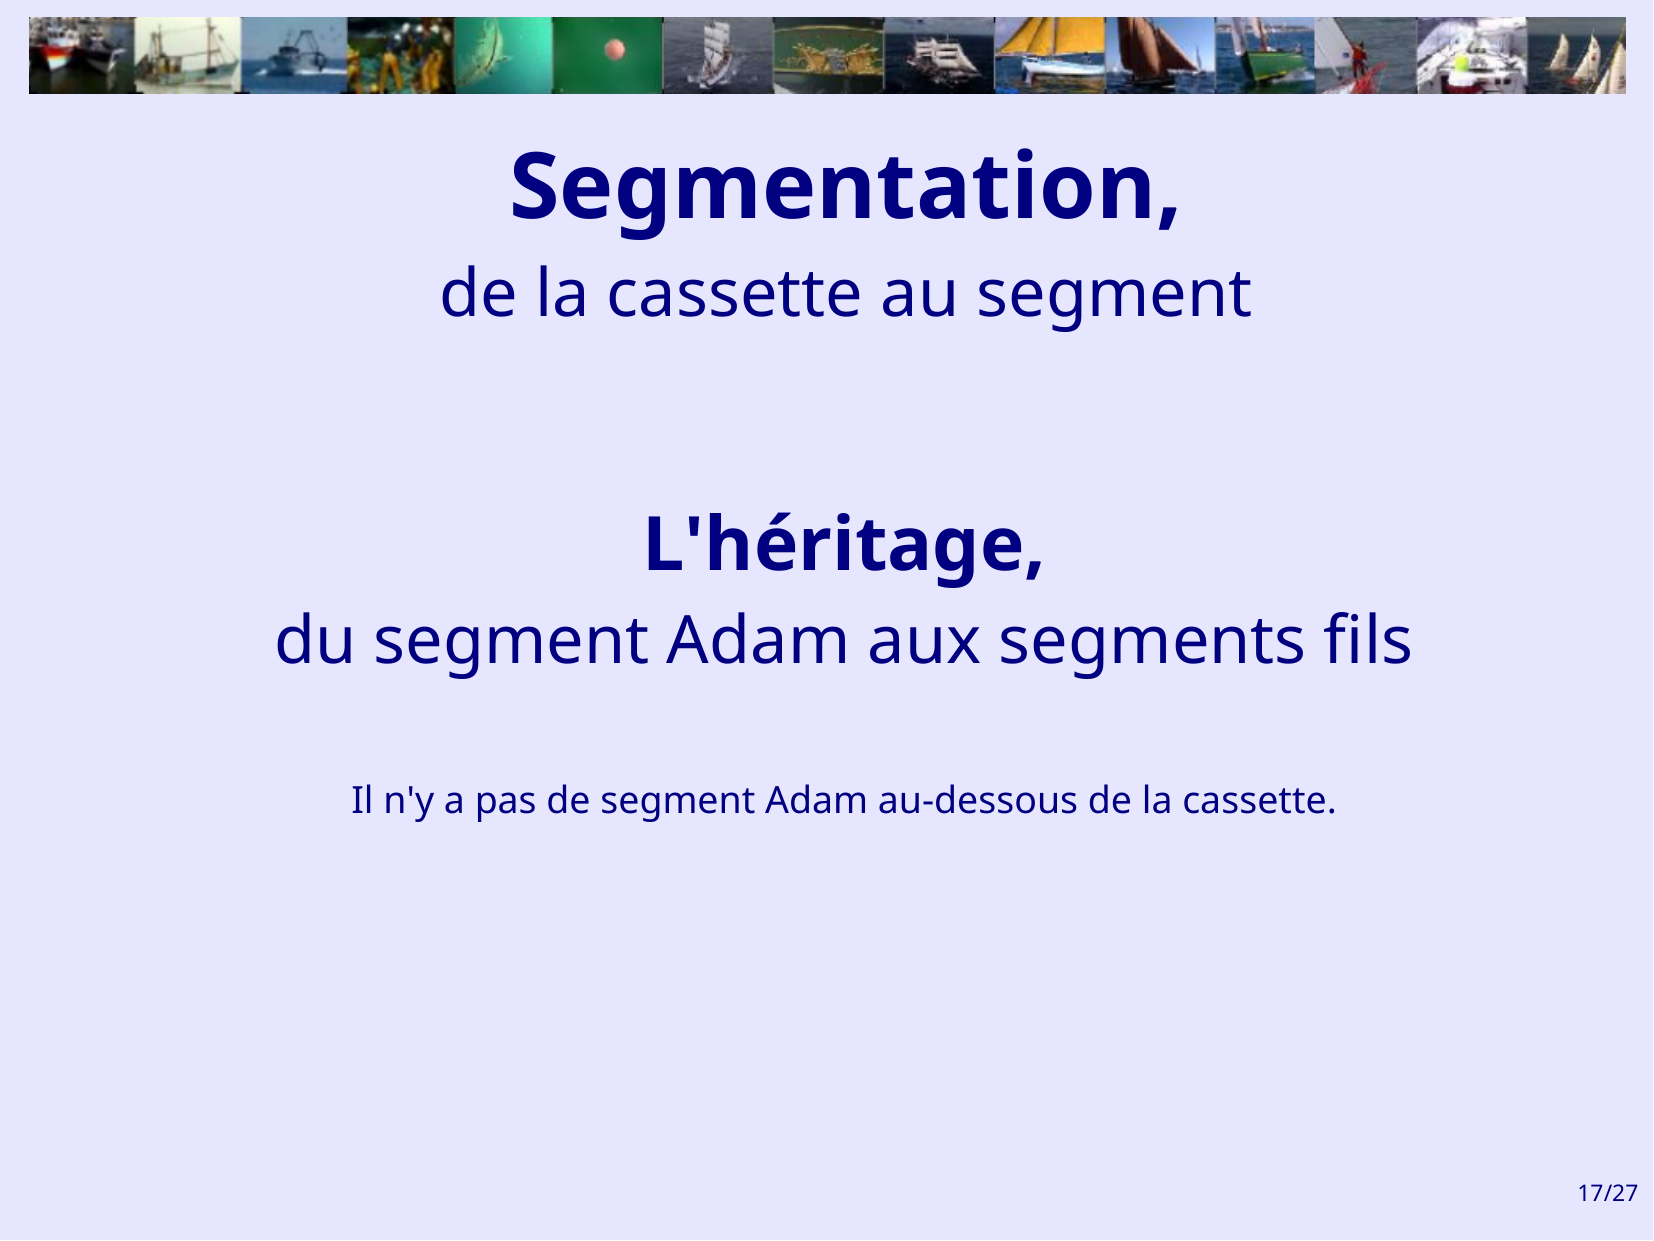

# Segmentation, de la cassette au segment
L'héritage,
du segment Adam aux segments fils
Il n'y a pas de segment Adam au-dessous de la cassette.